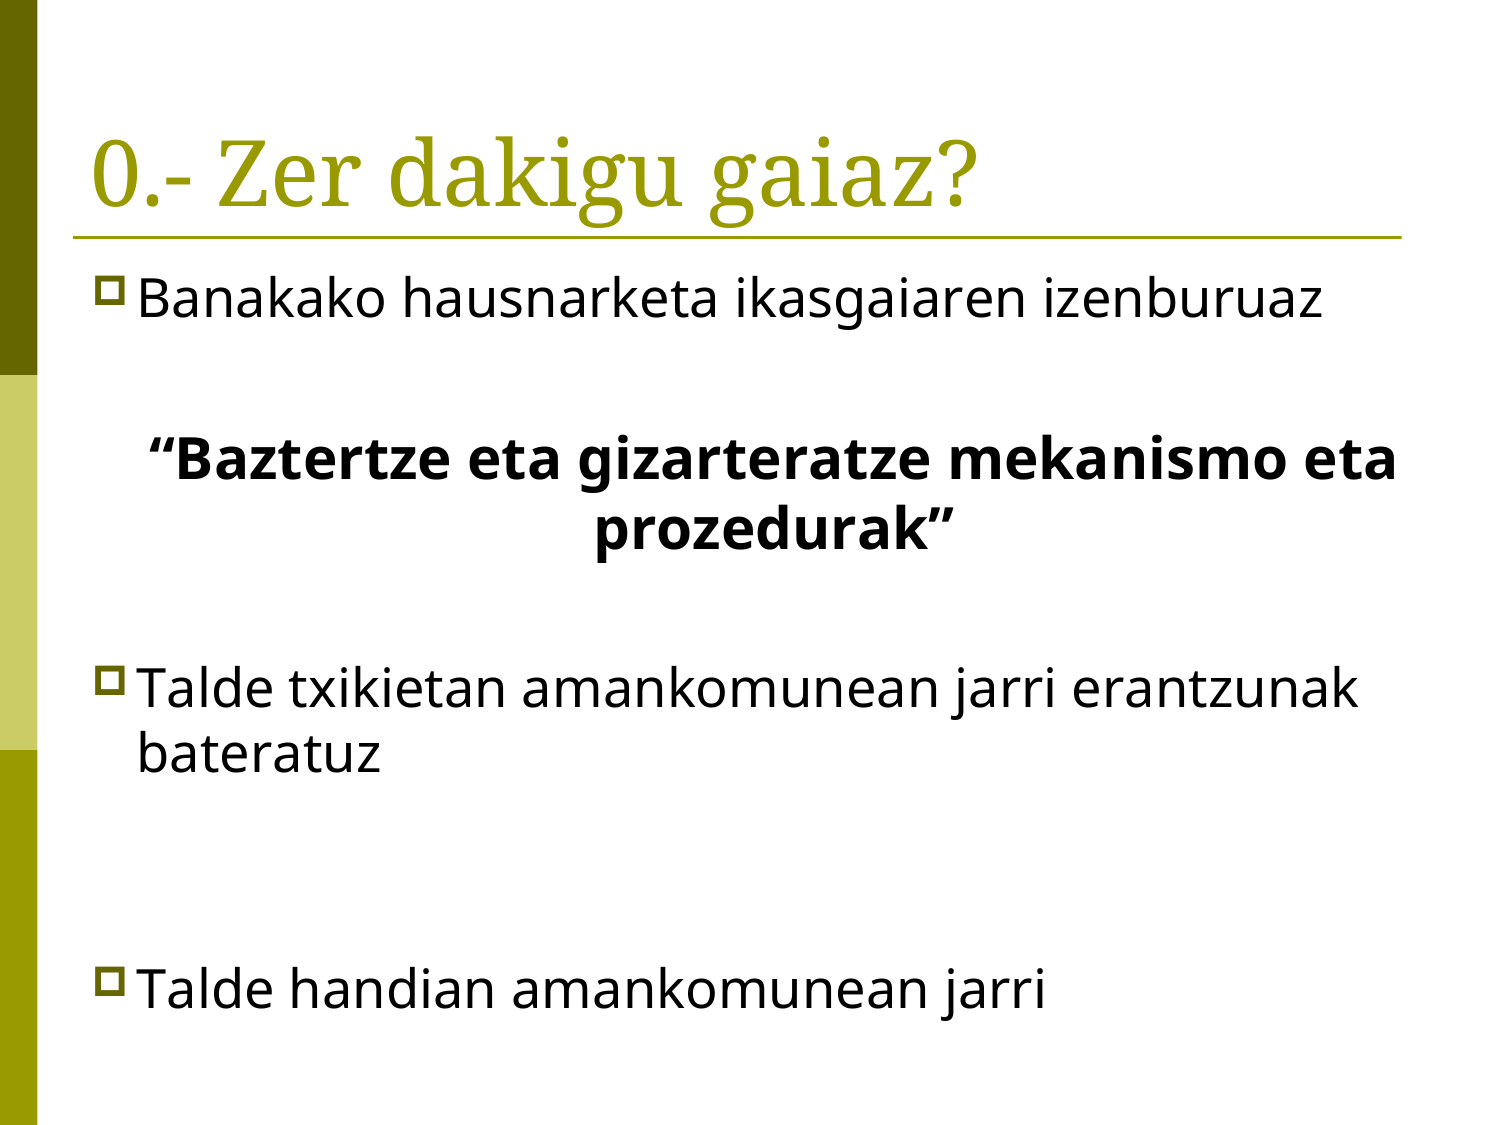

# 0.- Zer dakigu gaiaz?
Banakako hausnarketa ikasgaiaren izenburuaz
	“Baztertze eta gizarteratze mekanismo eta prozedurak”
Talde txikietan amankomunean jarri erantzunak bateratuz
Talde handian amankomunean jarri